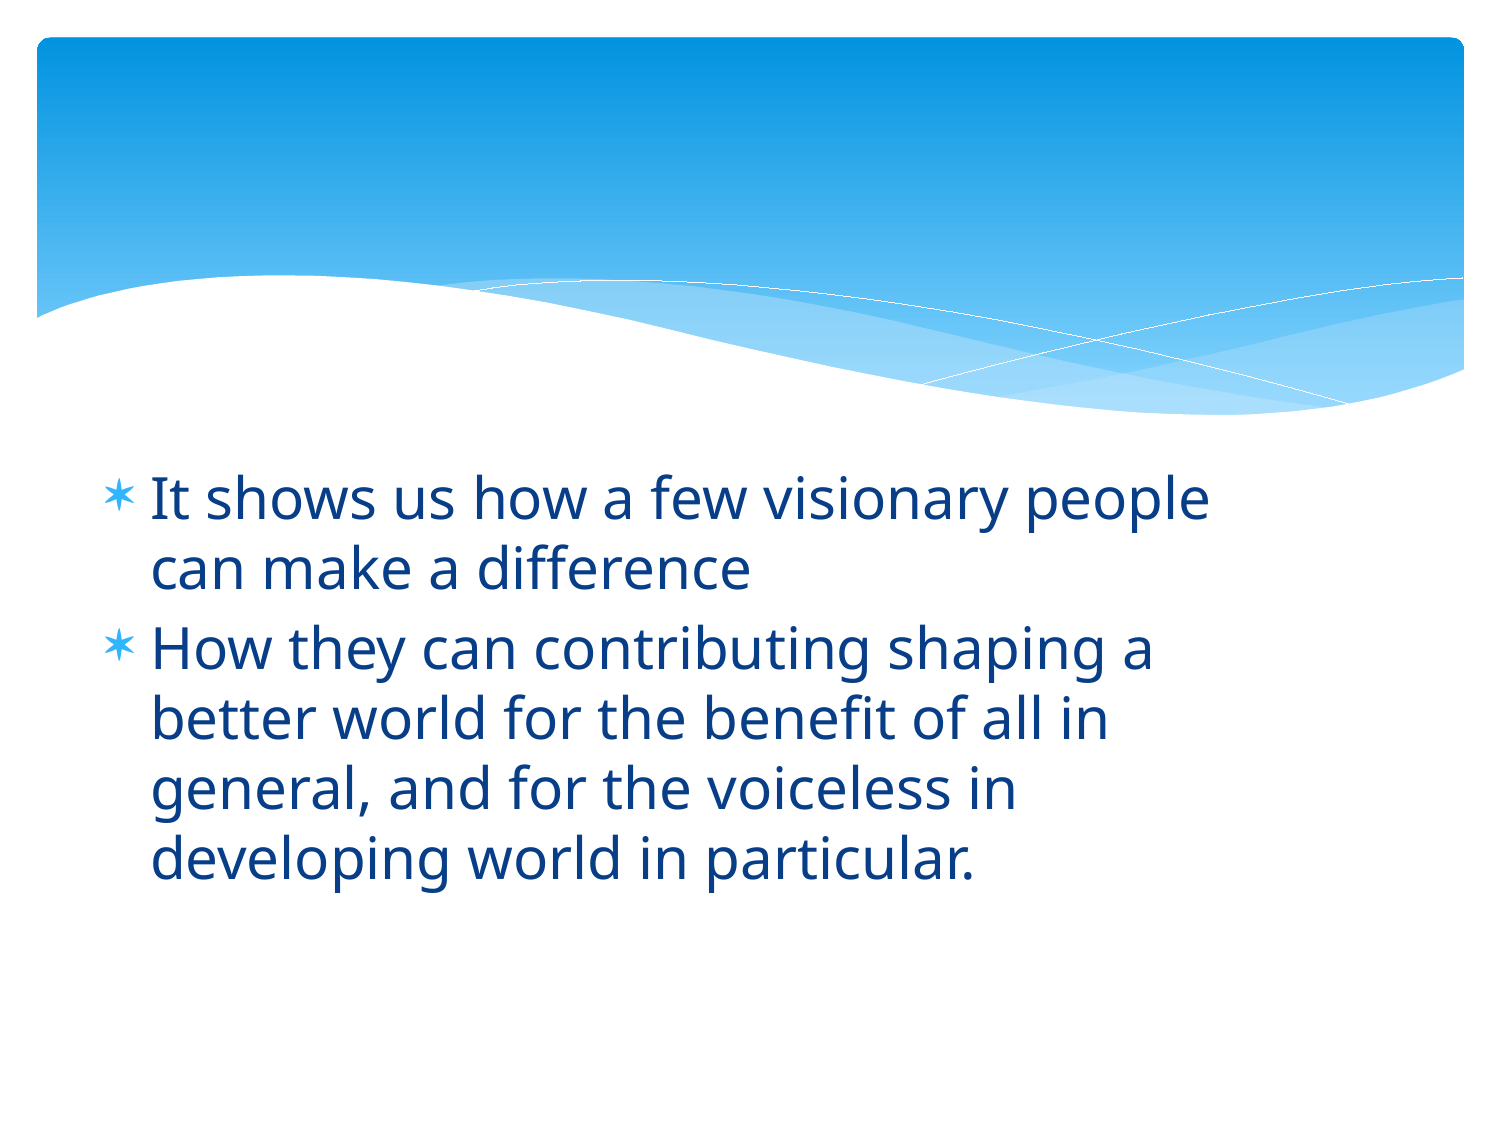

# It shows us how a few visionary people can make a difference
How they can contributing shaping a better world for the benefit of all in general, and for the voiceless in developing world in particular.